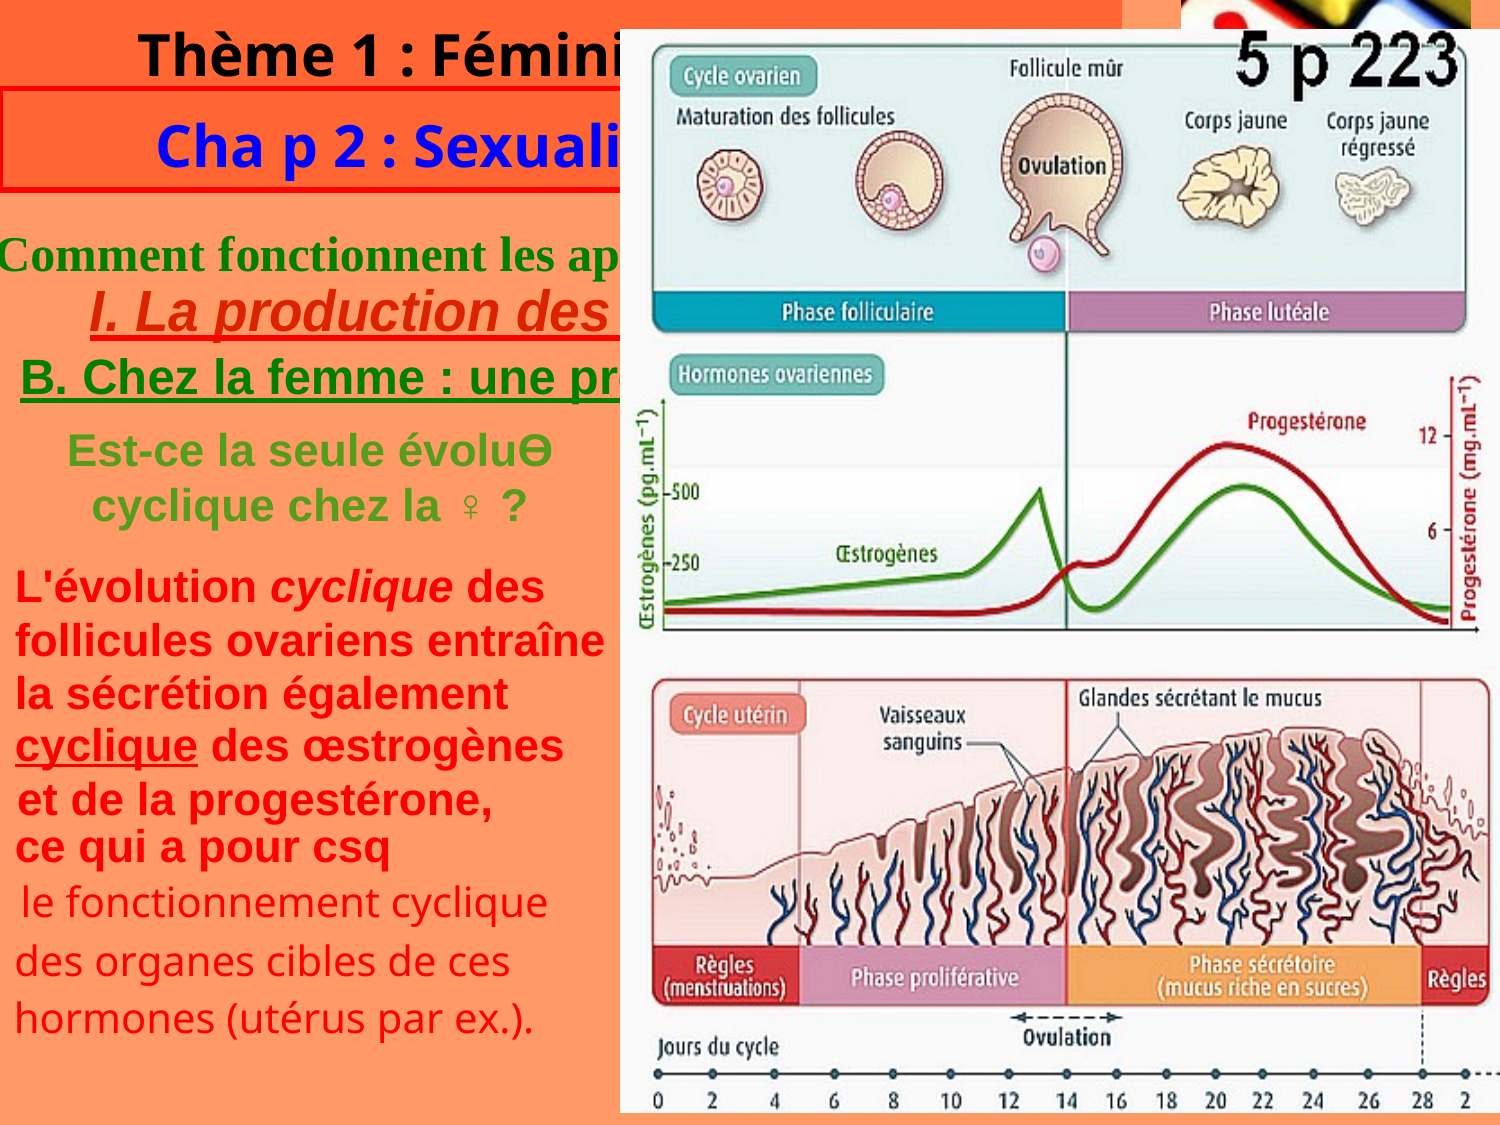

Thème 1 : Féminin / masculin
Cha p 2 : Sexualité, procréation et plaisir.
Est-ce la seule évoluӨ cyclique chez la ♀ ?
L'évolution cyclique des
follicules ovariens entraîne
la sécrétion également
cyclique des œstrogènes
et de la progestérone,
ce qui a pour csq
le fonctionnement cyclique
 des organes cibles de ces
 hormones (utérus par ex.).